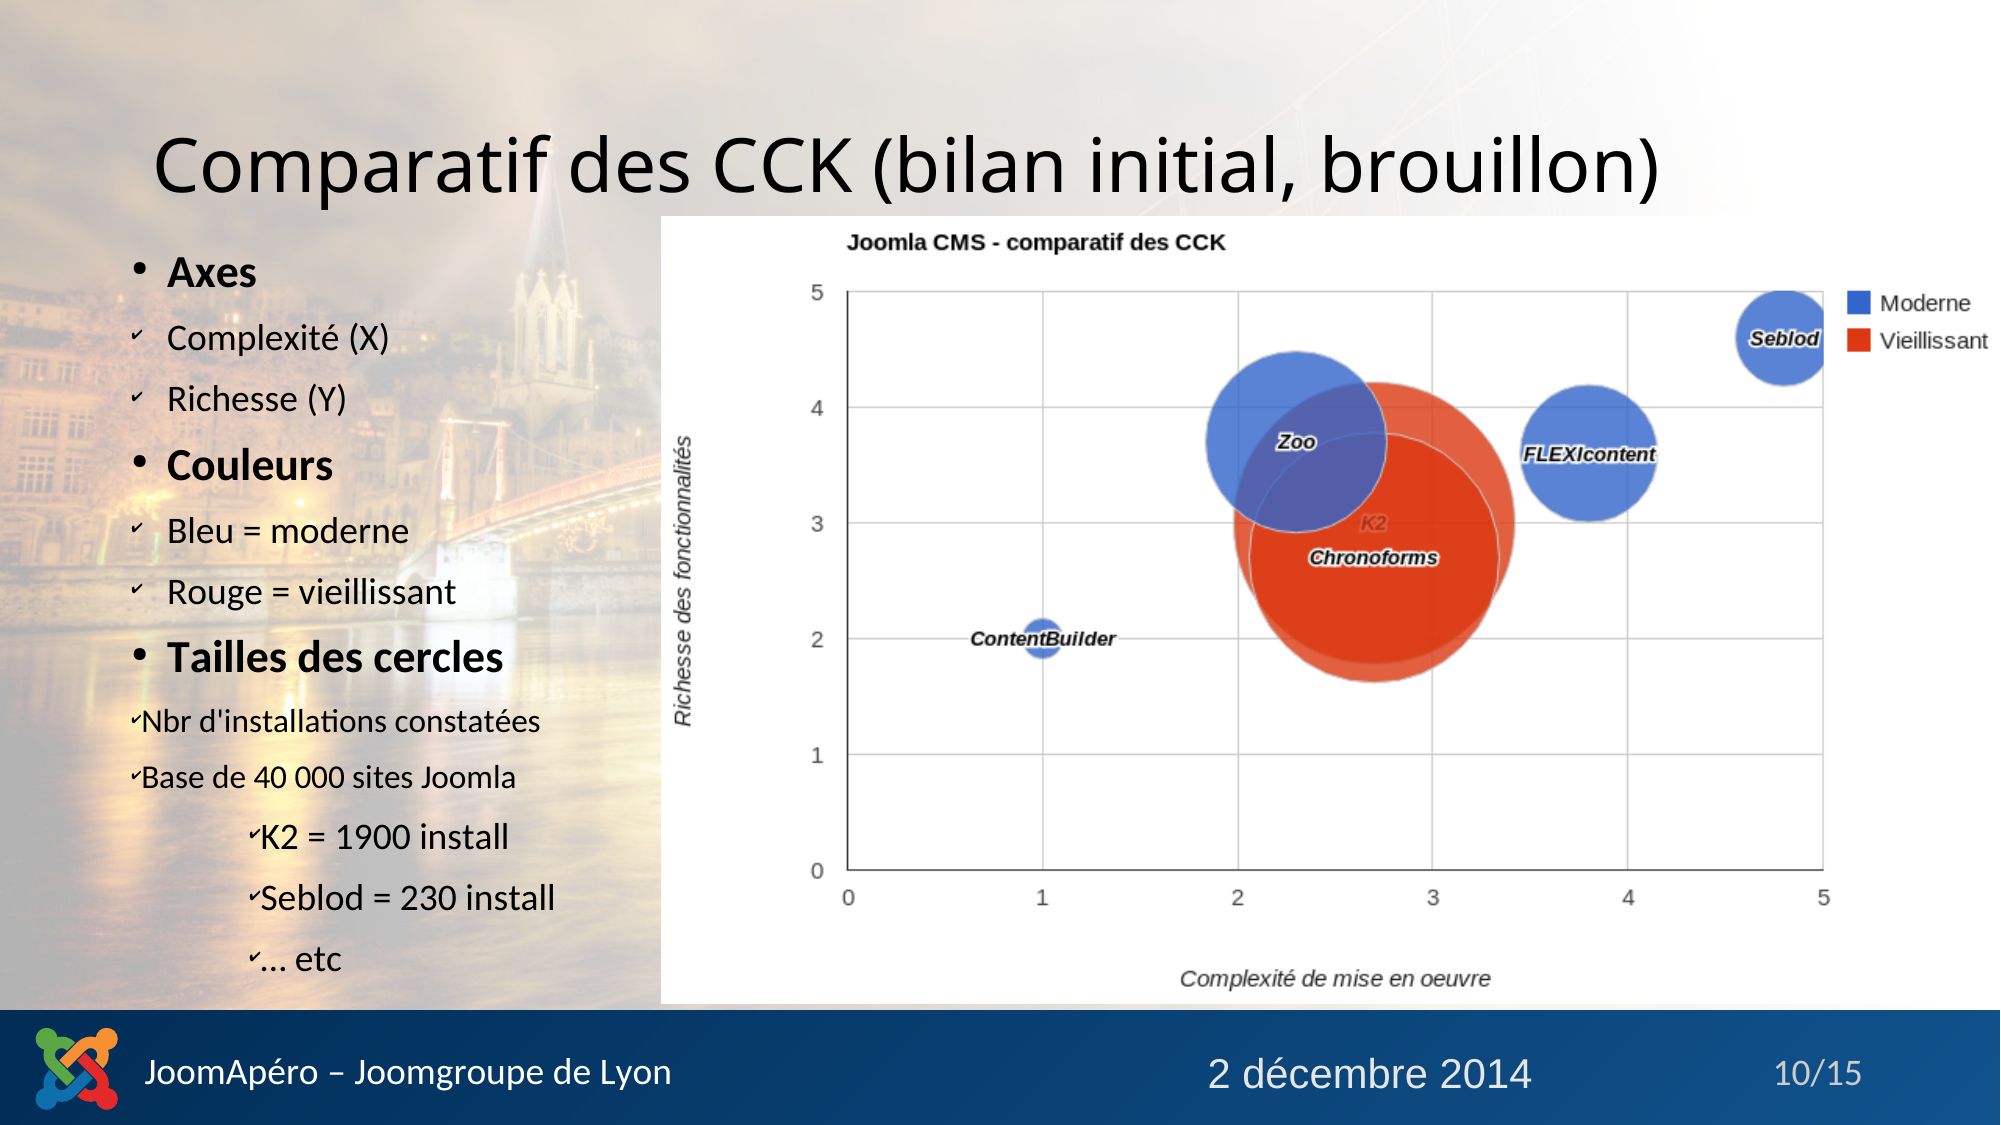

# Comparatif des CCK (bilan initial, brouillon)
Axes
Complexité (X)
Richesse (Y)
Couleurs
Bleu = moderne
Rouge = vieillissant
Tailles des cercles
Nbr d'installations constatées
Base de 40 000 sites Joomla
K2 = 1900 install
Seblod = 230 install
… etc
10